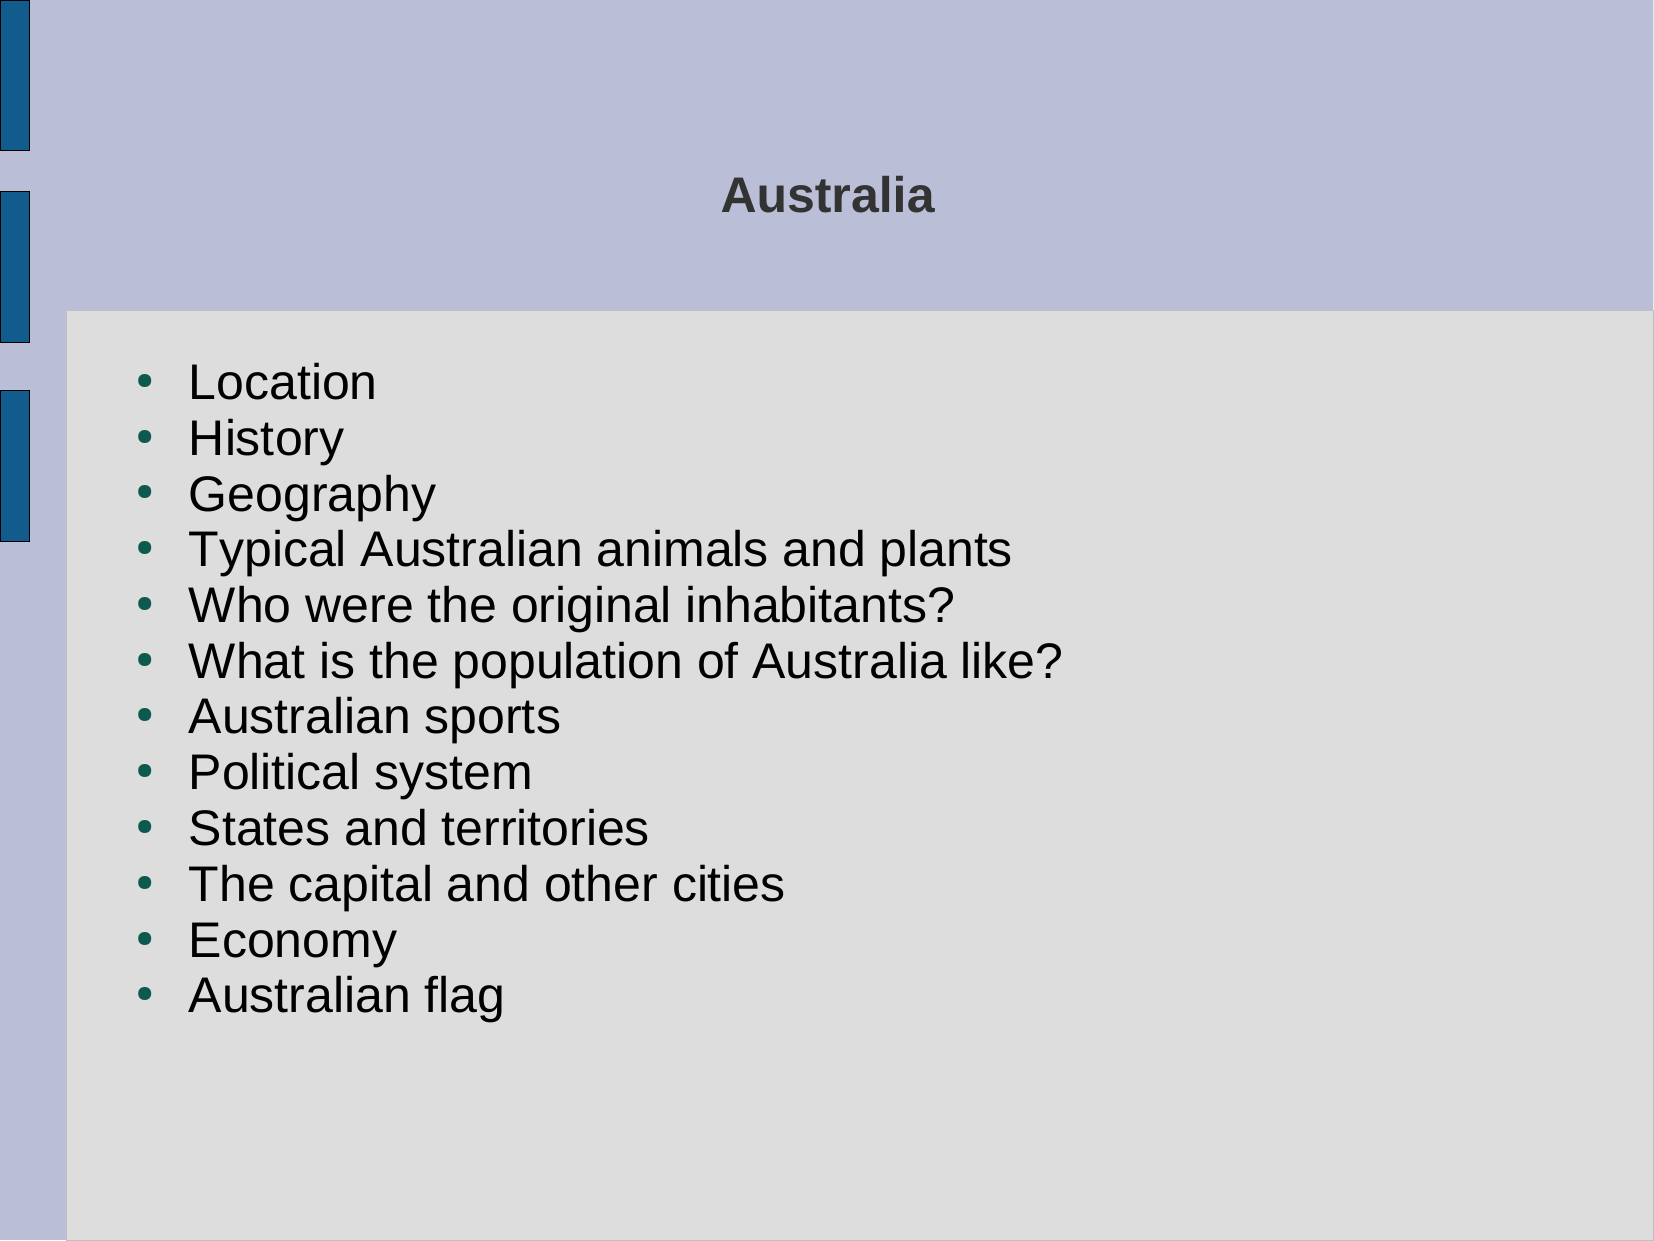

# Australia
Location
History
Geography
Typical Australian animals and plants
Who were the original inhabitants?
What is the population of Australia like?
Australian sports
Political system
States and territories
The capital and other cities
Economy
Australian flag